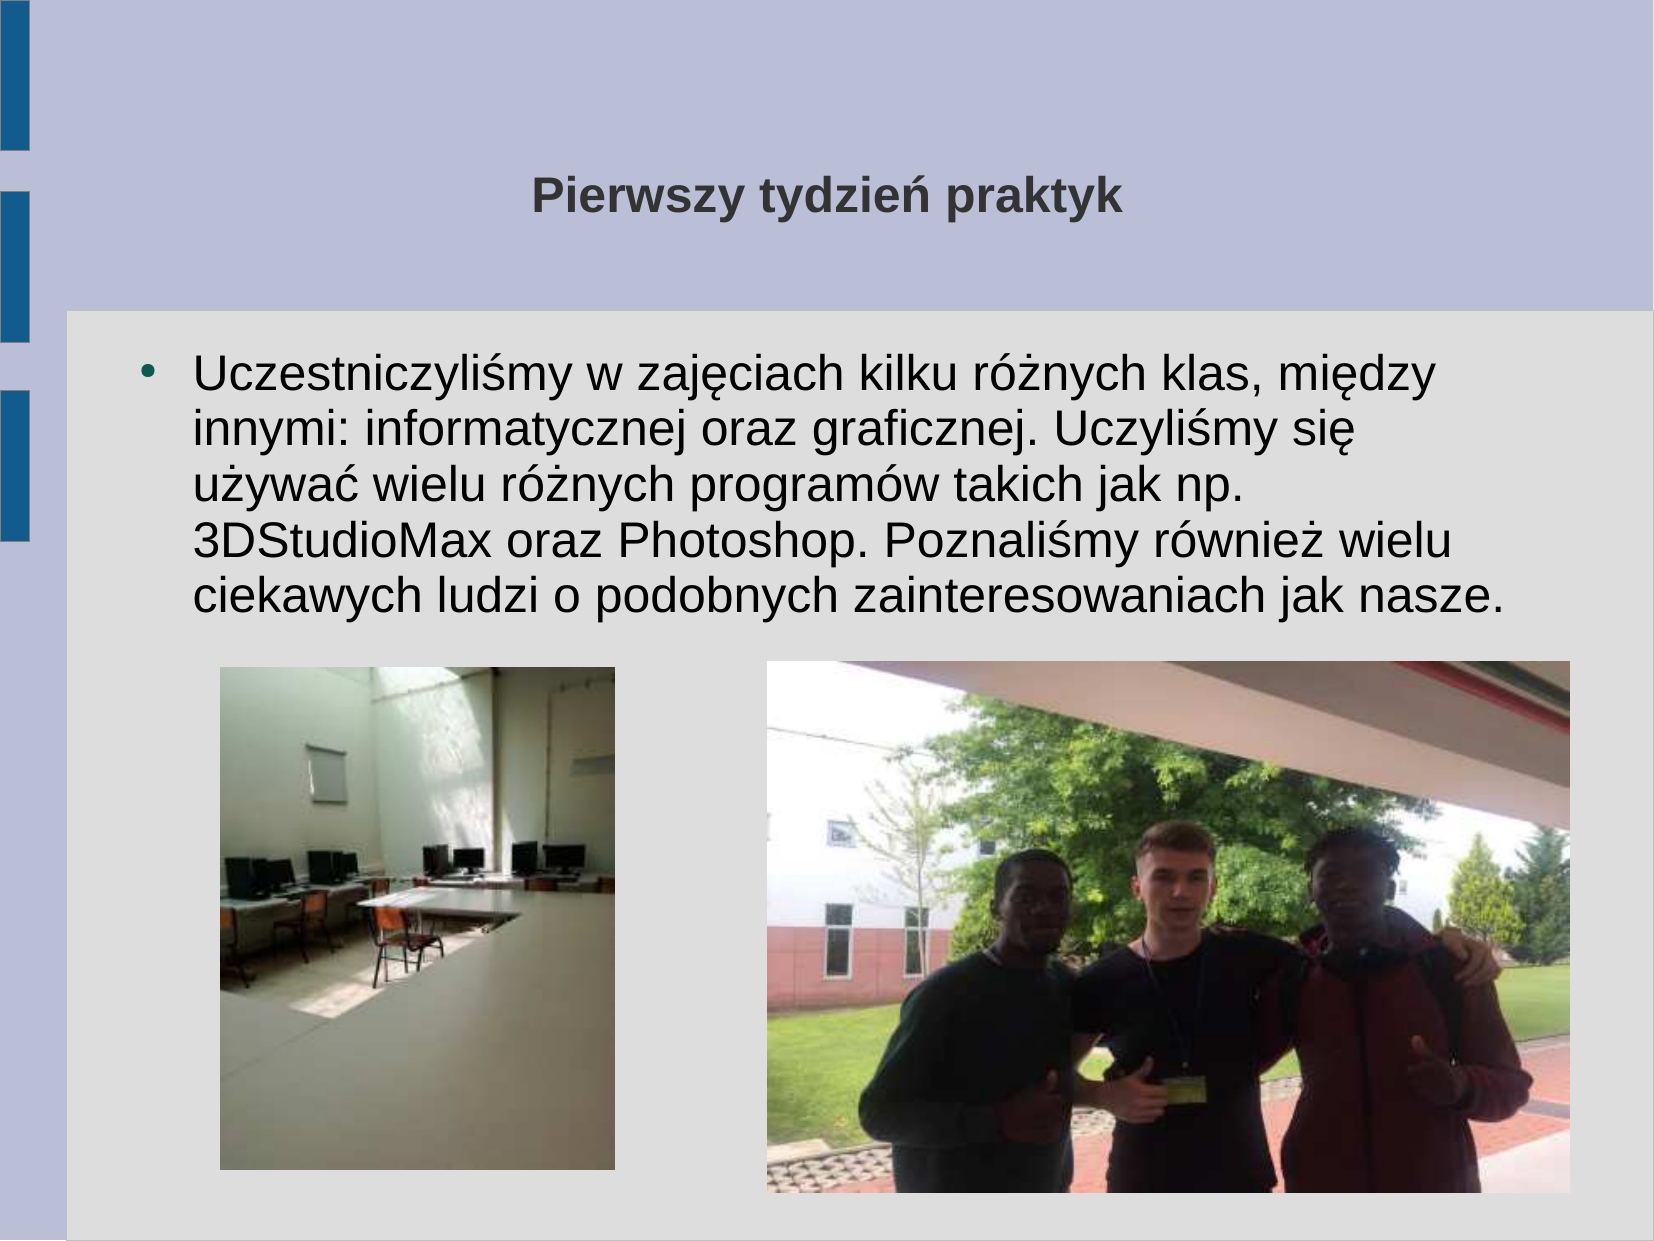

# Pierwszy tydzień praktyk
Uczestniczyliśmy w zajęciach kilku różnych klas, między innymi: informatycznej oraz graficznej. Uczyliśmy się używać wielu różnych programów takich jak np. 3DStudioMax oraz Photoshop. Poznaliśmy również wielu ciekawych ludzi o podobnych zainteresowaniach jak nasze.